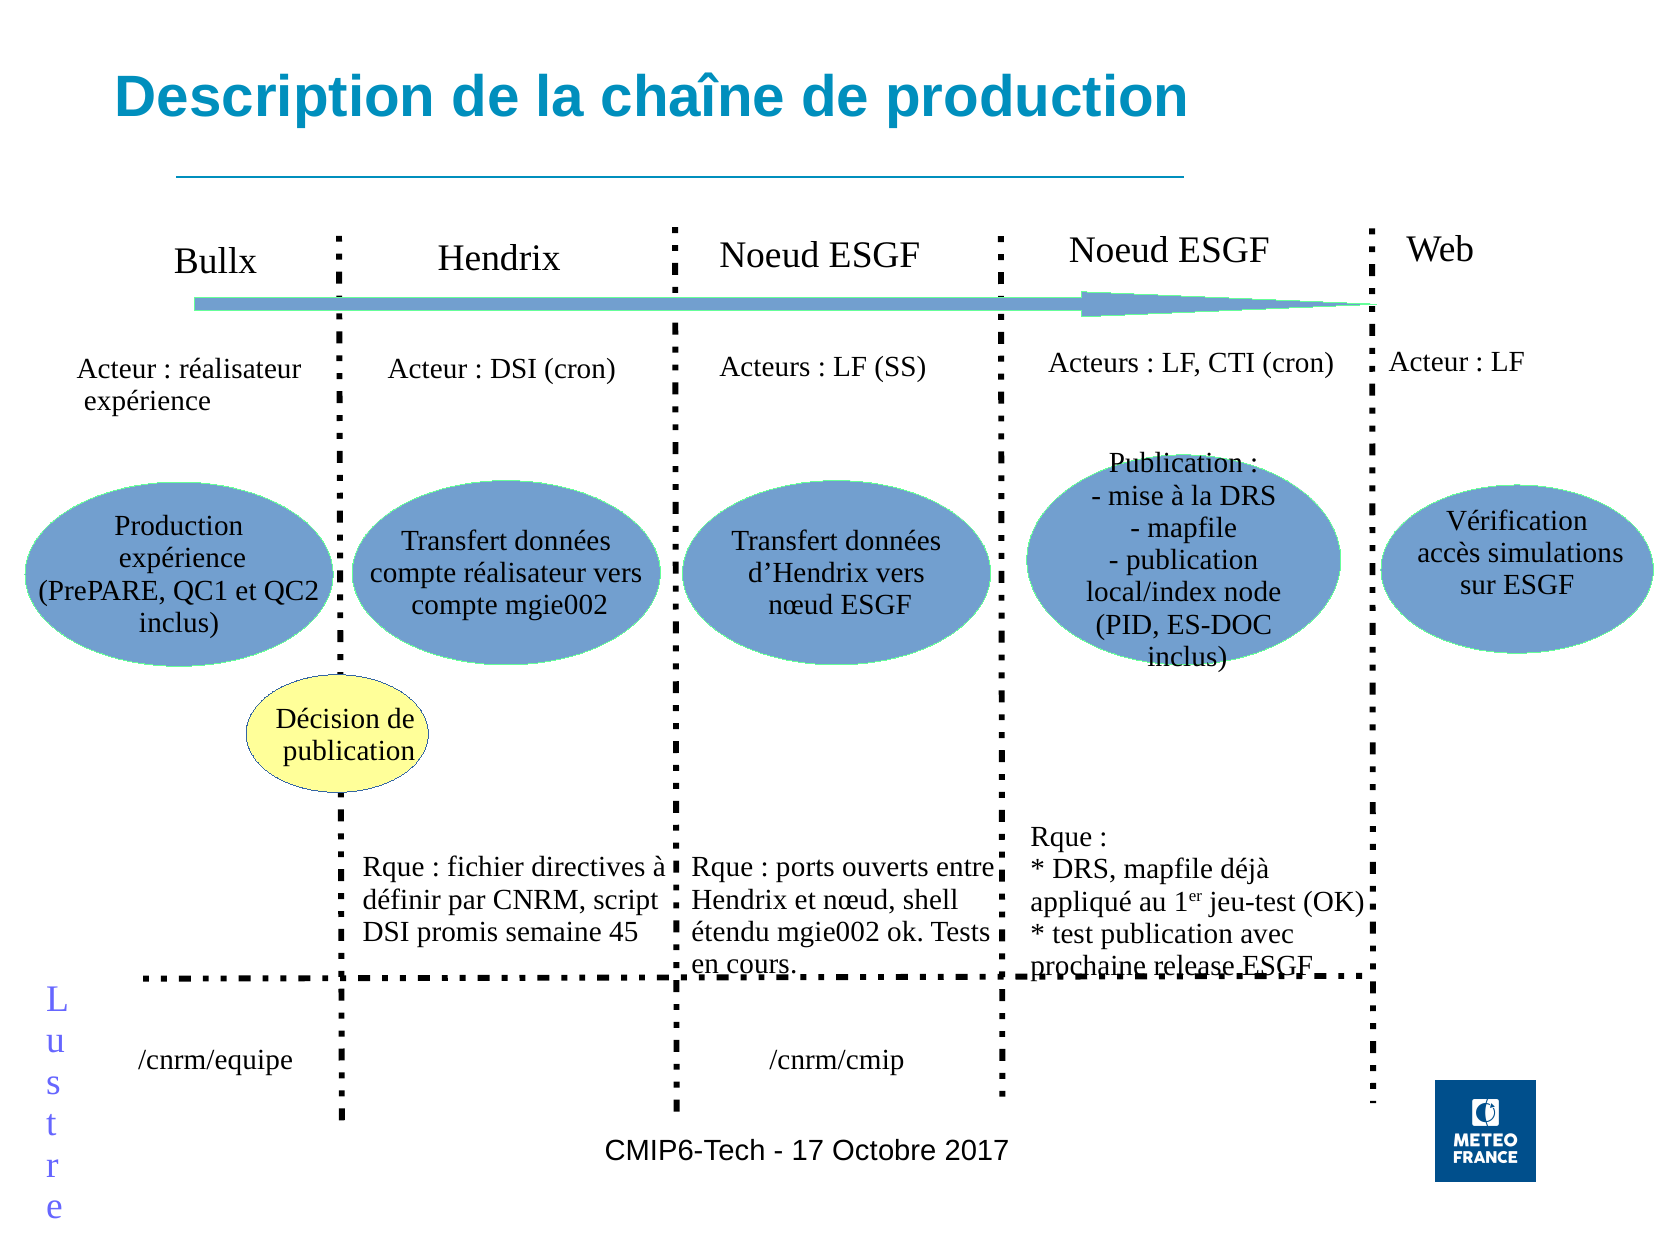

# Description de la chaîne de production
Web
Noeud ESGF
Noeud ESGF
Hendrix
Bullx
Acteur : LF
Acteurs : LF, CTI (cron)
Acteurs : LF (SS)
Acteur : réalisateur
 expérience
Acteur : DSI (cron)
Publication :
- mise à la DRS
- mapfile
- publication
local/index node
(PID, ES-DOC
 inclus)
Transfert données
compte réalisateur vers
 compte mgie002
Transfert données
d’Hendrix vers
 nœud ESGF
Production
 expérience
(PrePARE, QC1 et QC2
inclus)
Vérification
 accès simulations
sur ESGF
Décision de
 publication
Rque :
* DRS, mapfile déjà
appliqué au 1er jeu-test (OK)
* test publication avec
prochaine release ESGF
Rque : fichier directives à
définir par CNRM, script
DSI promis semaine 45
Rque : ports ouverts entre
Hendrix et nœud, shell
étendu mgie002 ok. Tests
en cours.
Lustre
/cnrm/cmip
/cnrm/equipe
CMIP6-Tech - 17 Octobre 2017